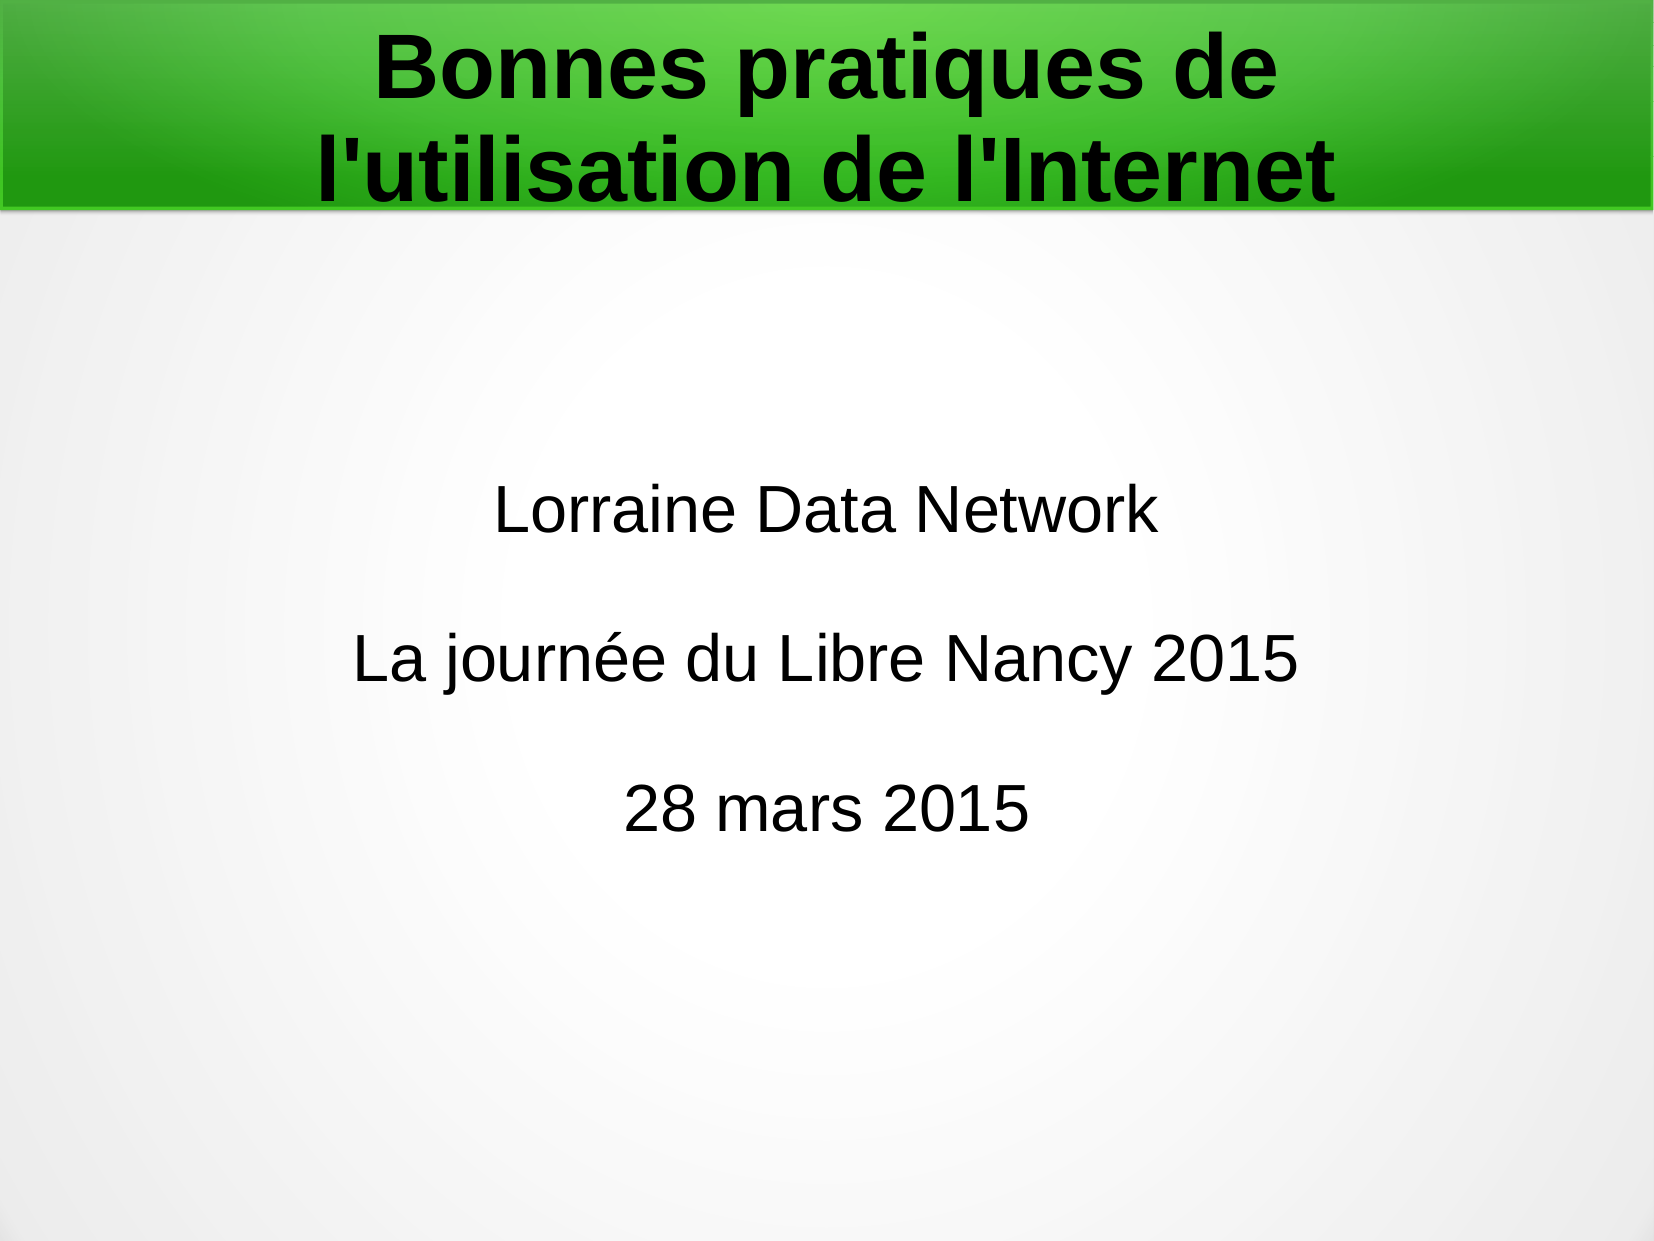

# Bonnes pratiques de l'utilisation de l'Internet
Lorraine Data Network
La journée du Libre Nancy 2015
28 mars 2015